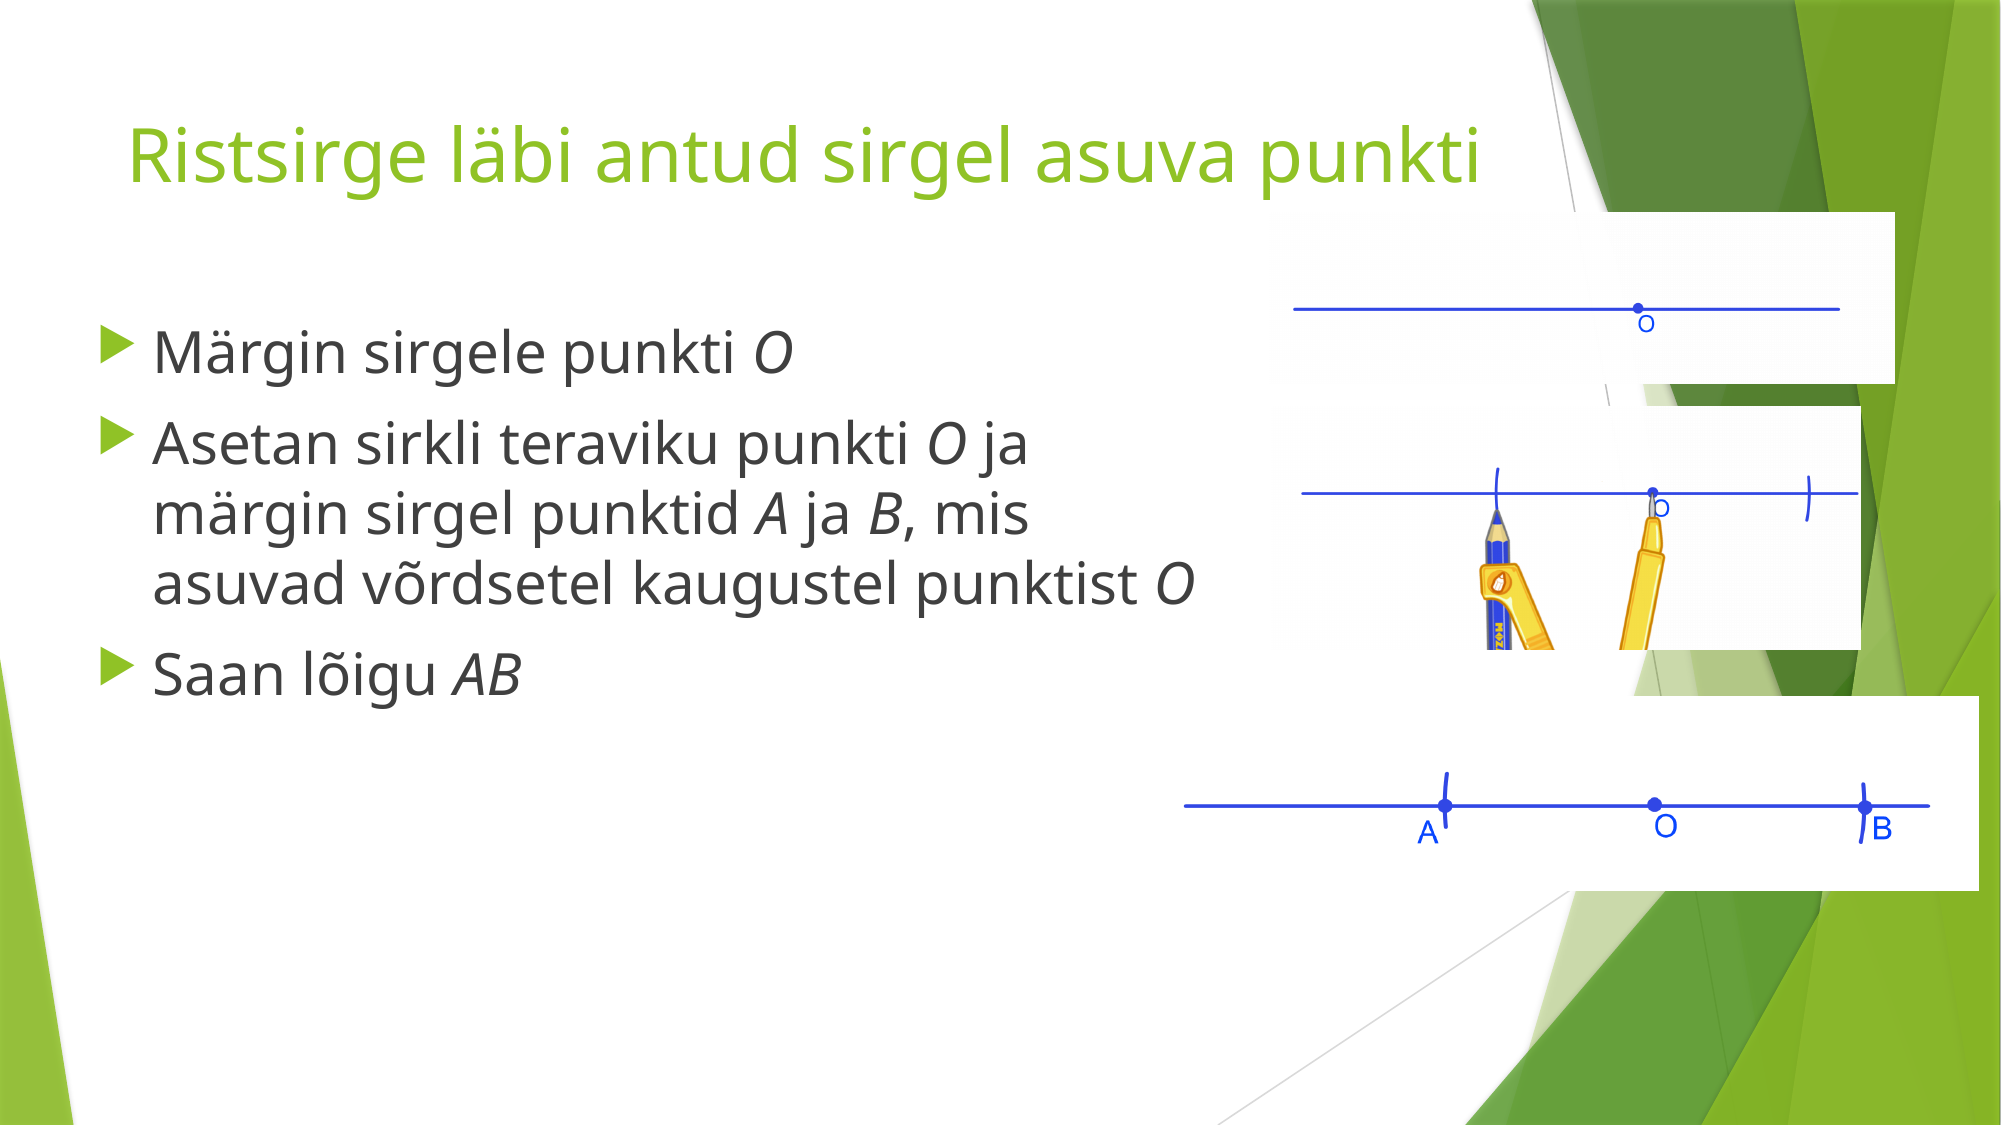

# Ristsirge läbi antud sirgel asuva punkti
Märgin sirgele punkti O
Asetan sirkli teraviku punkti O ja märgin sirgel punktid A ja B, mis asuvad võrdsetel kaugustel punktist O
Saan lõigu AB